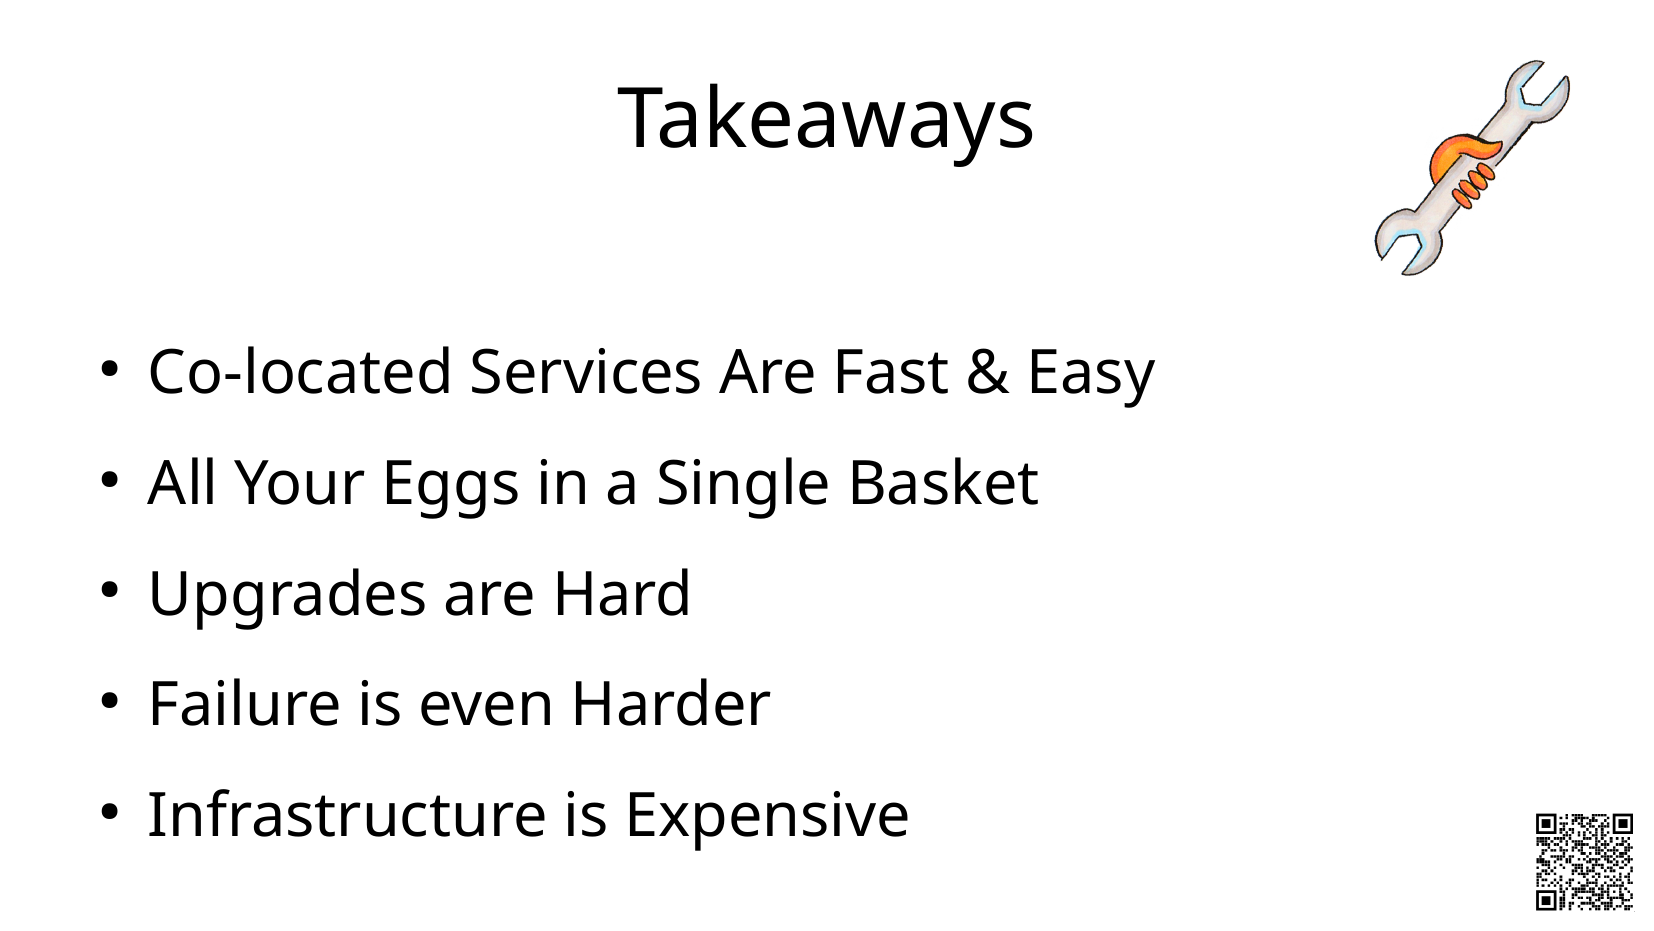

Takeaways
# Co-located Services Are Fast & Easy
All Your Eggs in a Single Basket
Upgrades are Hard
Failure is even Harder
Infrastructure is Expensive